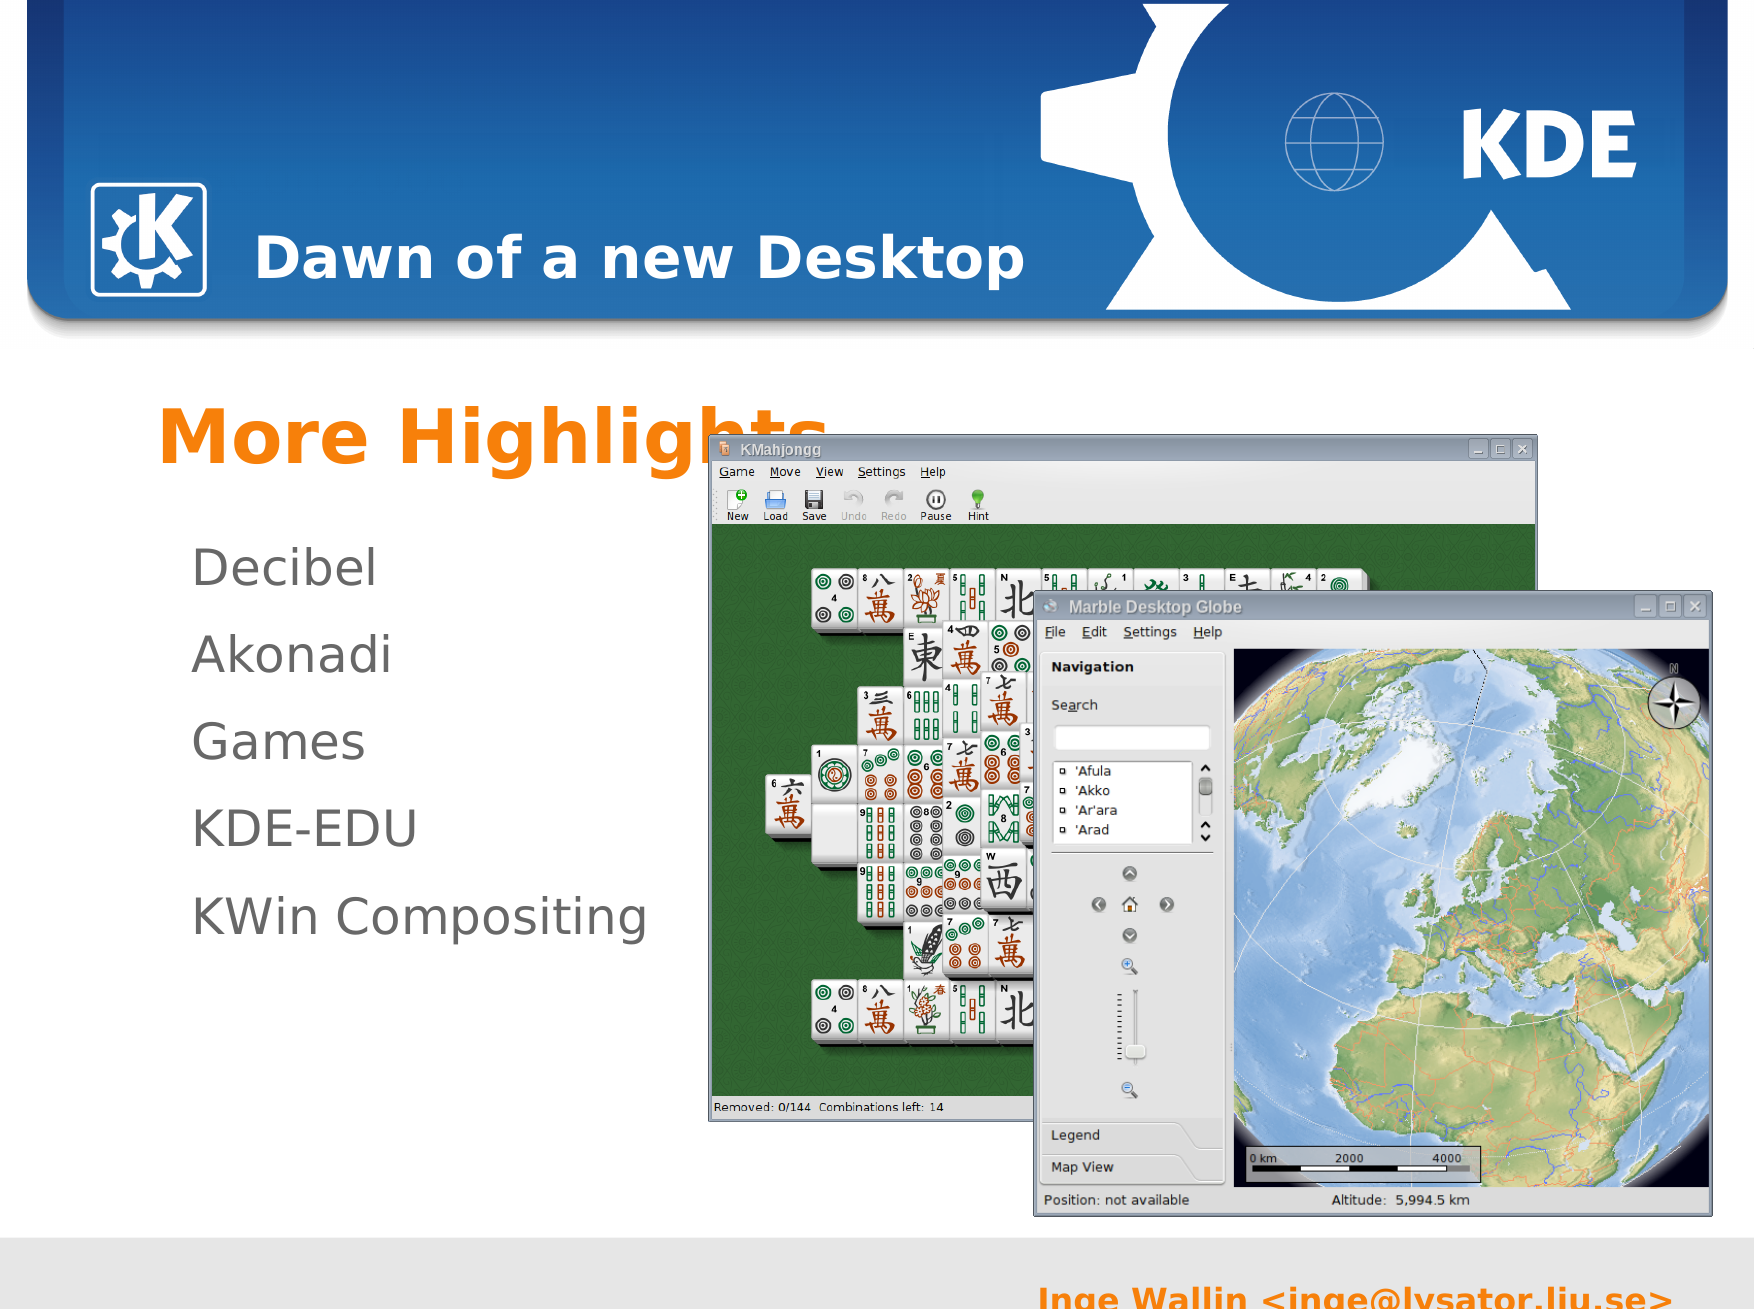

Dawn of a new Desktop
More Highlights
Decibel
Akonadi
Games
KDE-EDU
KWin Compositing